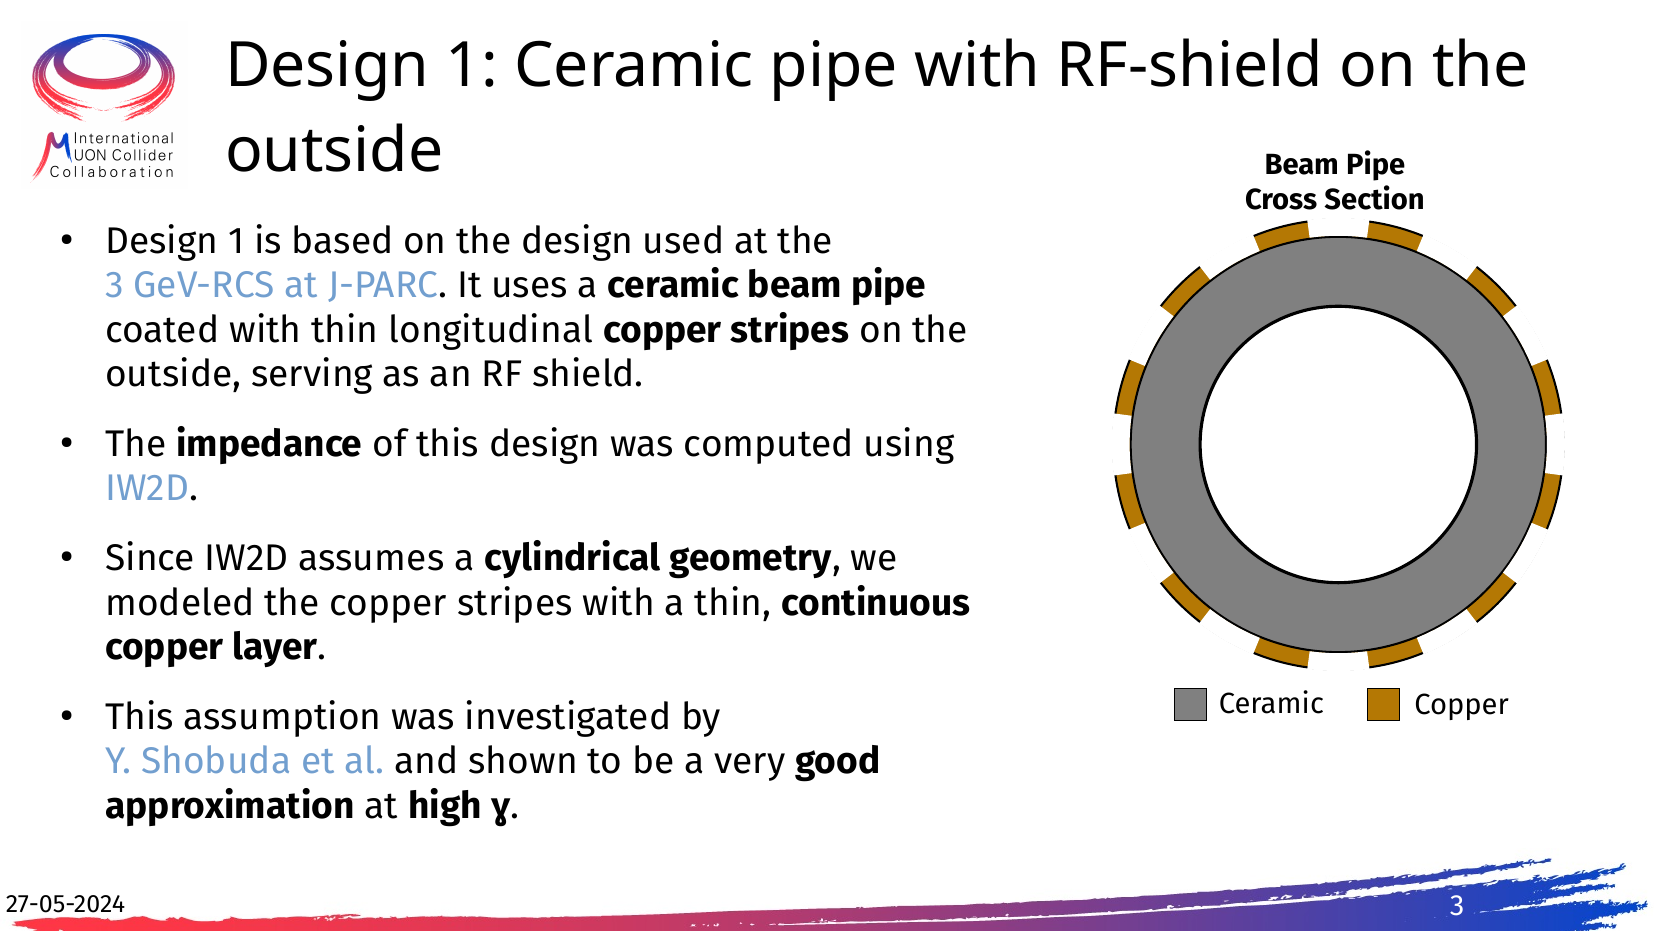

# Design 1: Ceramic pipe with RF-shield on the outside
Beam Pipe Cross Section
Design 1 is based on the design used at the 3 GeV-RCS at J-PARC. It uses a ceramic beam pipe coated with thin longitudinal copper stripes on the outside, serving as an RF shield.
The impedance of this design was computed using IW2D.
Since IW2D assumes a cylindrical geometry, we modeled the copper stripes with a thin, continuous copper layer.
This assumption was investigated by Y. Shobuda et al. and shown to be a very good approximation at high ɣ.
Ceramic
Copper
27-05-2024
3